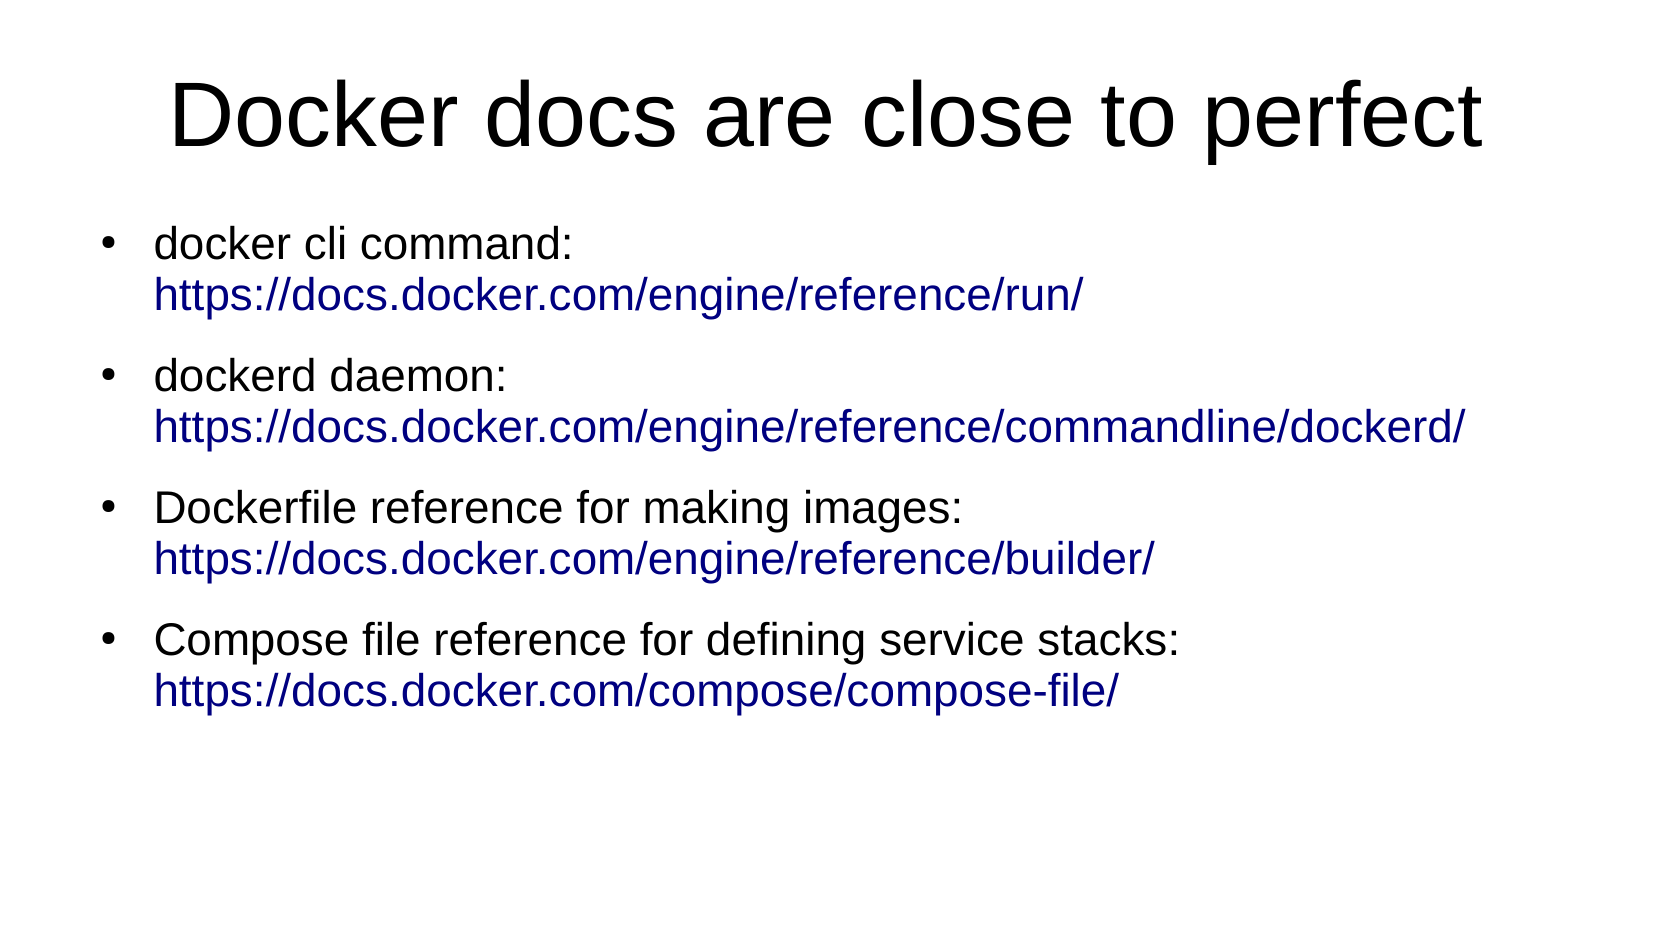

# Docker docs are close to perfect
docker cli command: https://docs.docker.com/engine/reference/run/
dockerd daemon: https://docs.docker.com/engine/reference/commandline/dockerd/
Dockerfile reference for making images: https://docs.docker.com/engine/reference/builder/
Compose file reference for defining service stacks: https://docs.docker.com/compose/compose-file/